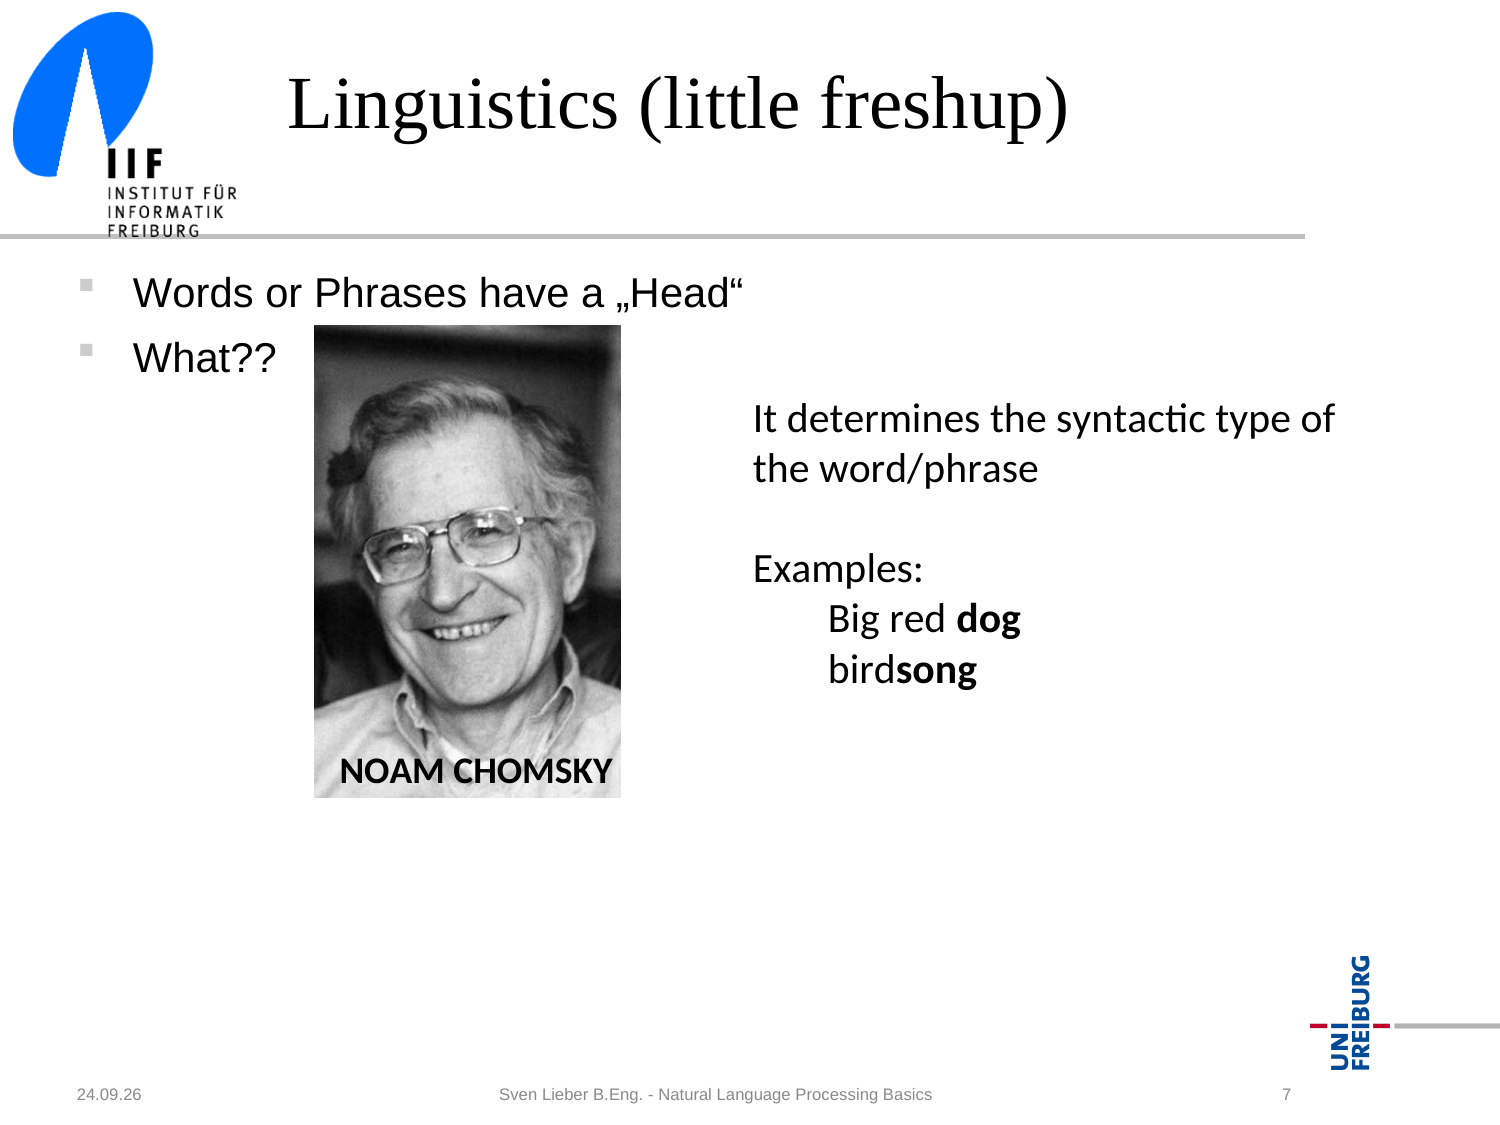

# Linguistics (little freshup)
Words or Phrases have a „Head“
What??
It determines the syntactic type of the word/phrase
Examples:
	Big red dog
	birdsong
NOAM CHOMSKY
Präsentationstitel
7